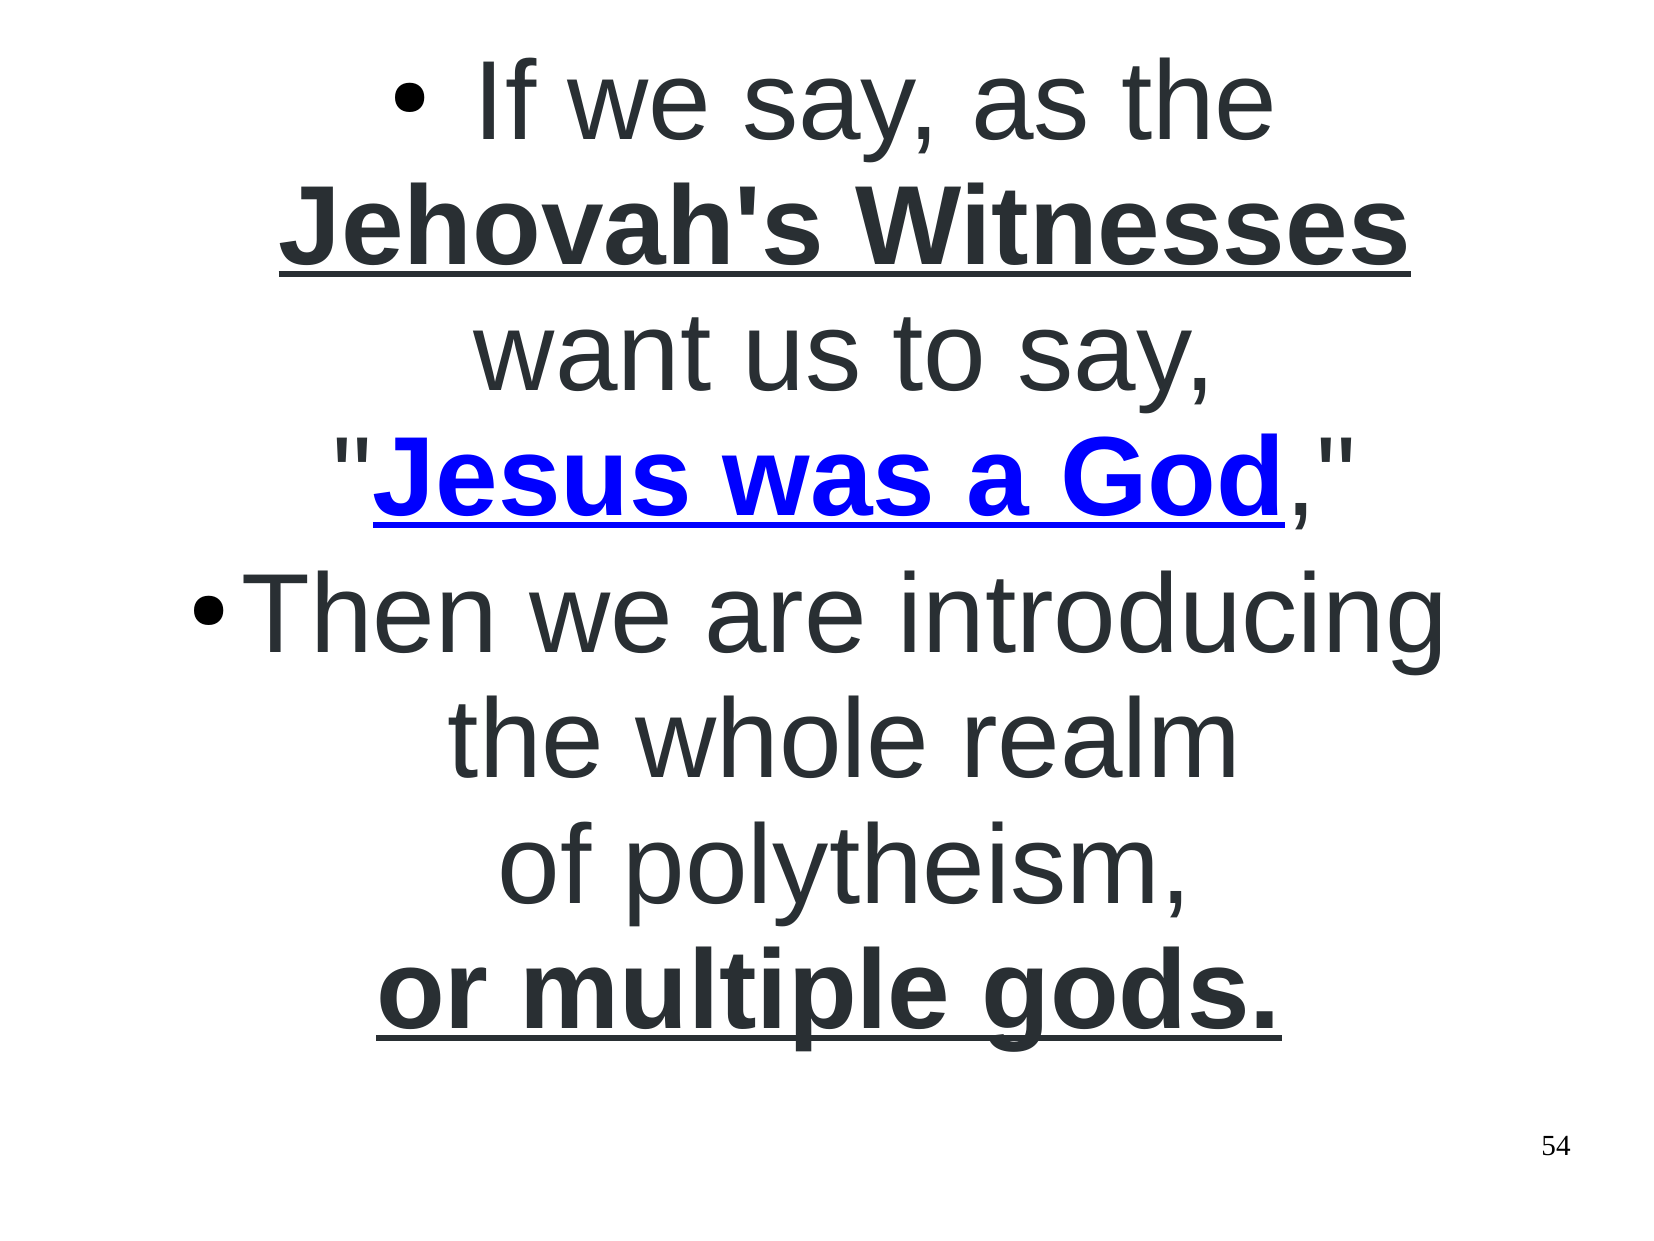

# If we say, as the Jehovah's Witnesses want us to say, "Jesus was a God,"
Then we are introducing
the whole realm
of polytheism,
or multiple gods.
54